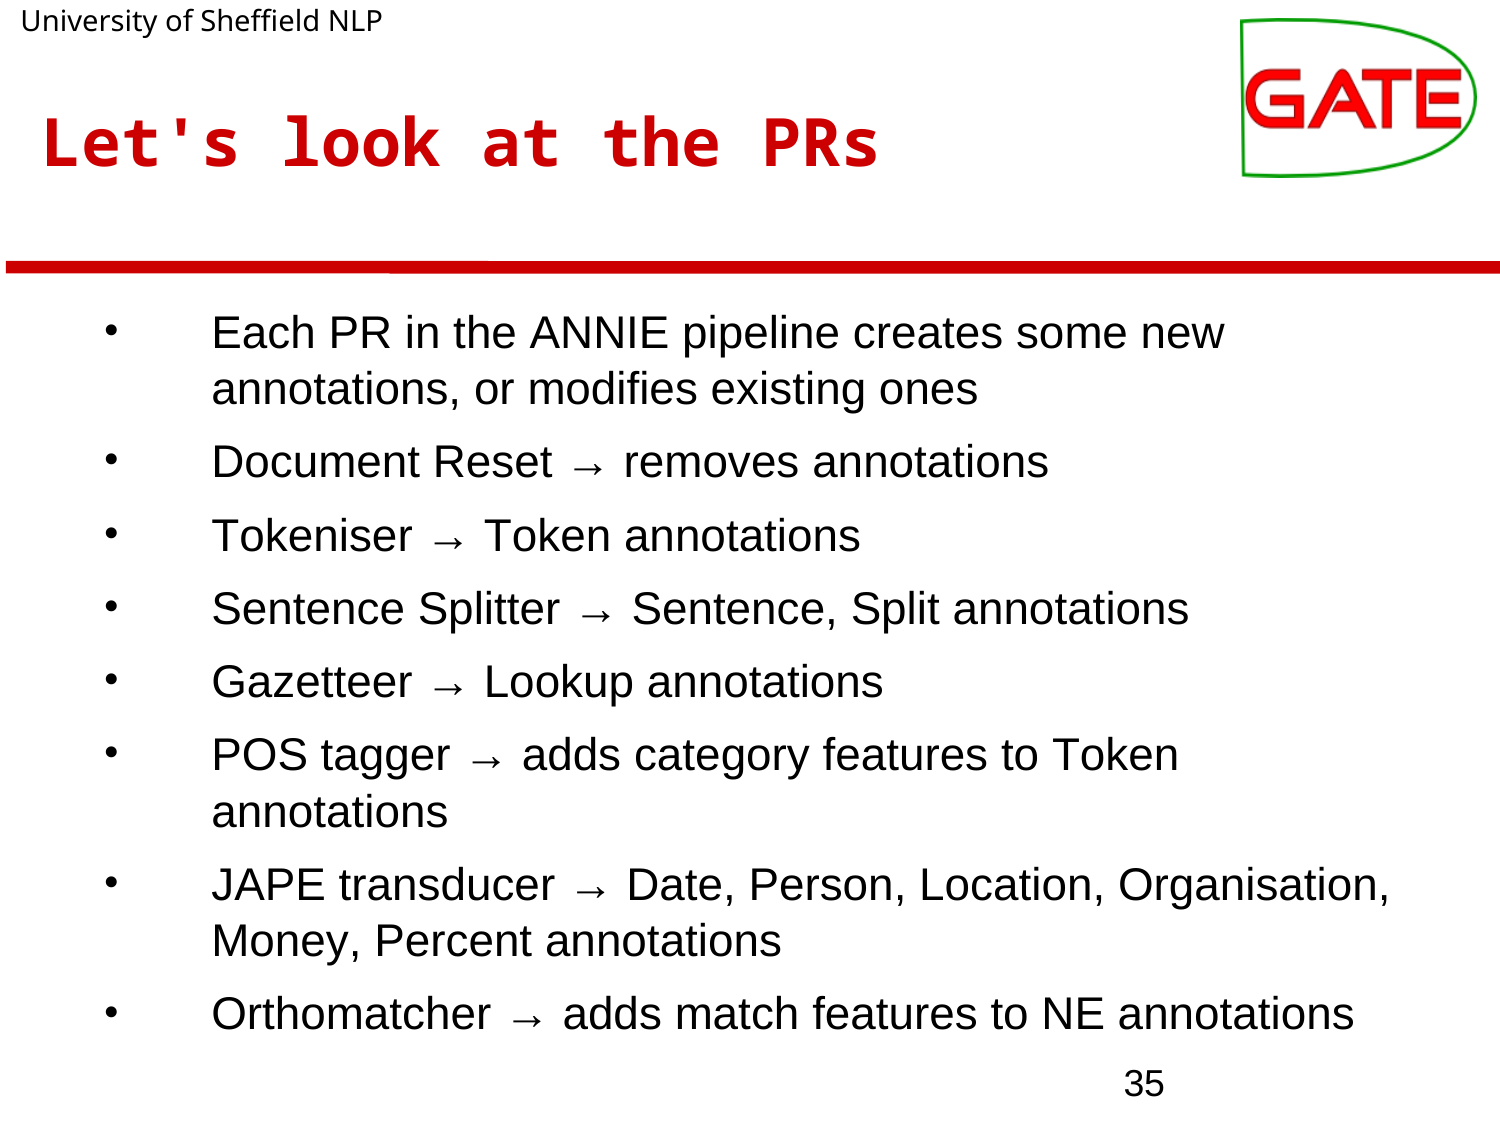

# Let's look at the PRs
Each PR in the ANNIE pipeline creates some new annotations, or modifies existing ones
Document Reset → removes annotations
Tokeniser → Token annotations
Sentence Splitter → Sentence, Split annotations
Gazetteer → Lookup annotations
POS tagger → adds category features to Token annotations
JAPE transducer → Date, Person, Location, Organisation, Money, Percent annotations
Orthomatcher → adds match features to NE annotations
35